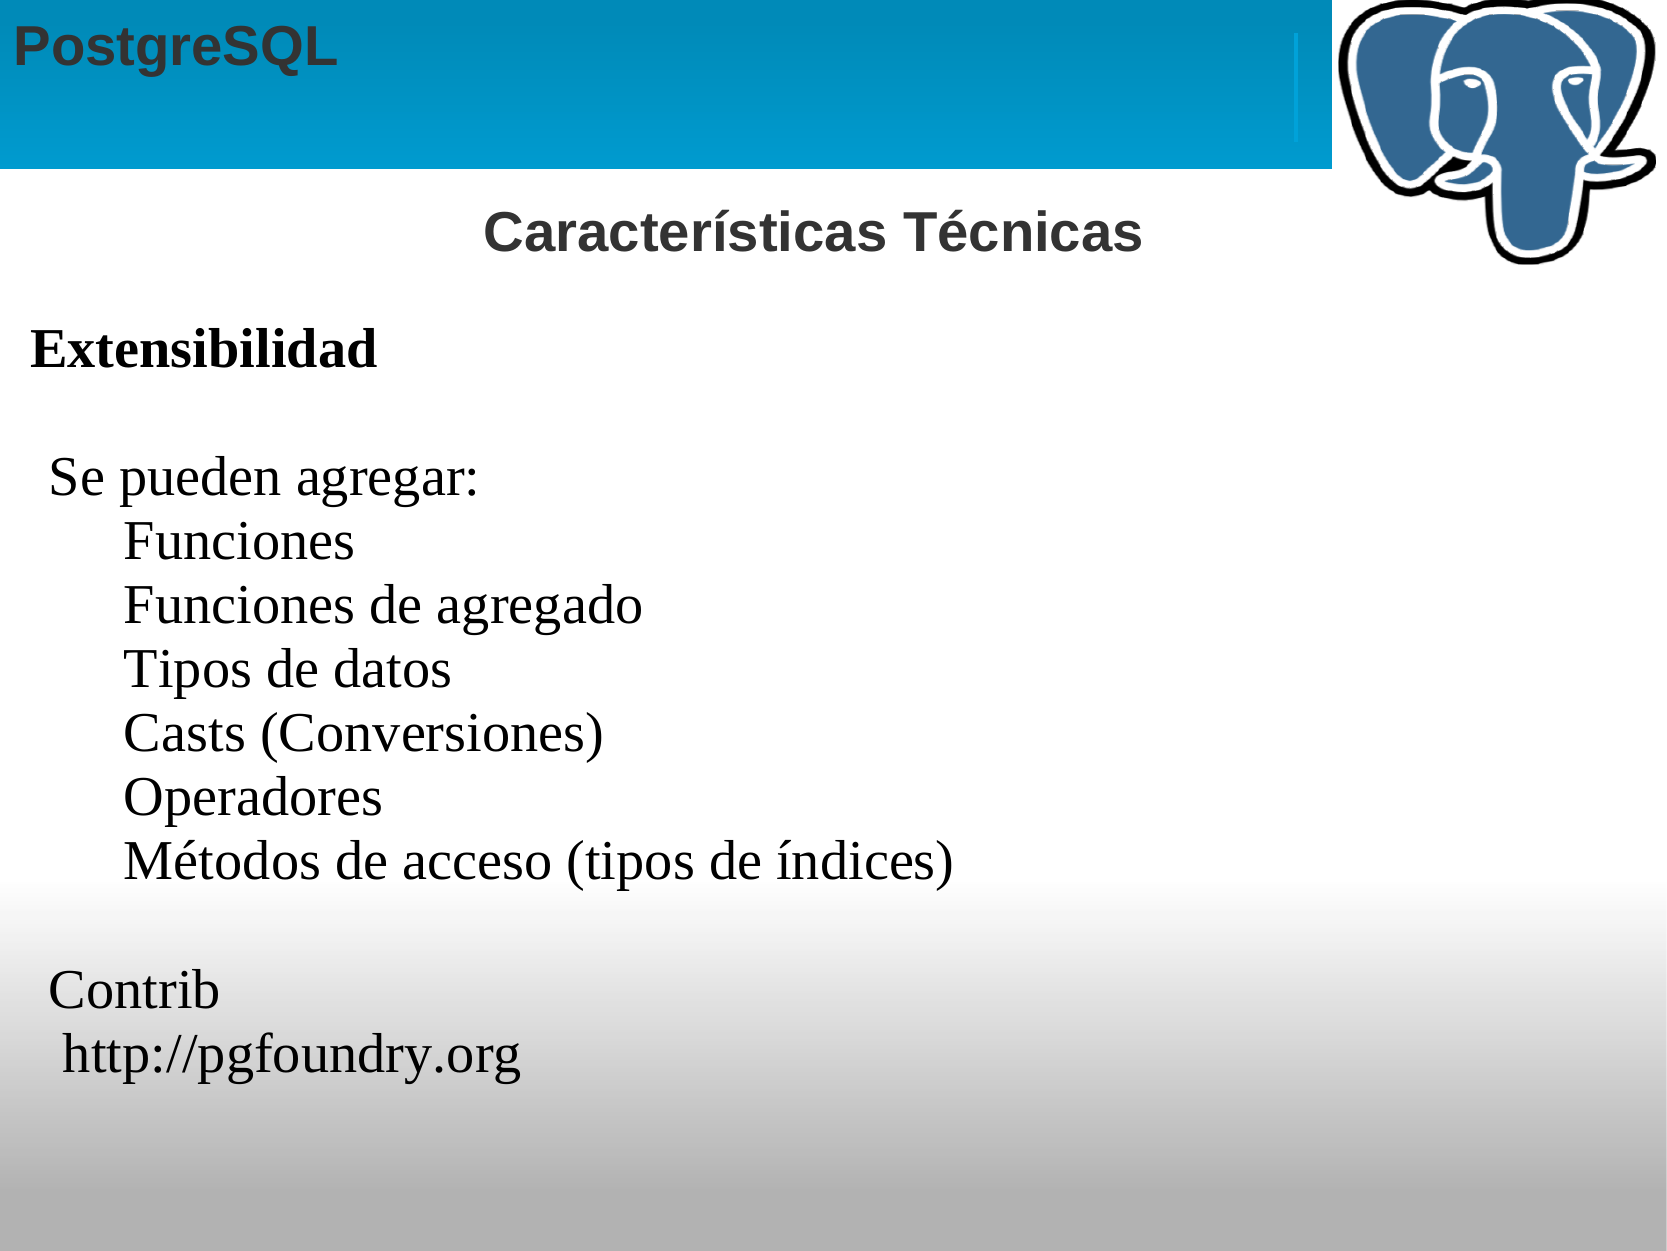

PostgreSQL
Características Técnicas
Extensibilidad
Se pueden agregar:
Funciones
Funciones de agregado
Tipos de datos
Casts (Conversiones)
Operadores
Métodos de acceso (tipos de índices)
Contrib
 http://pgfoundry.org